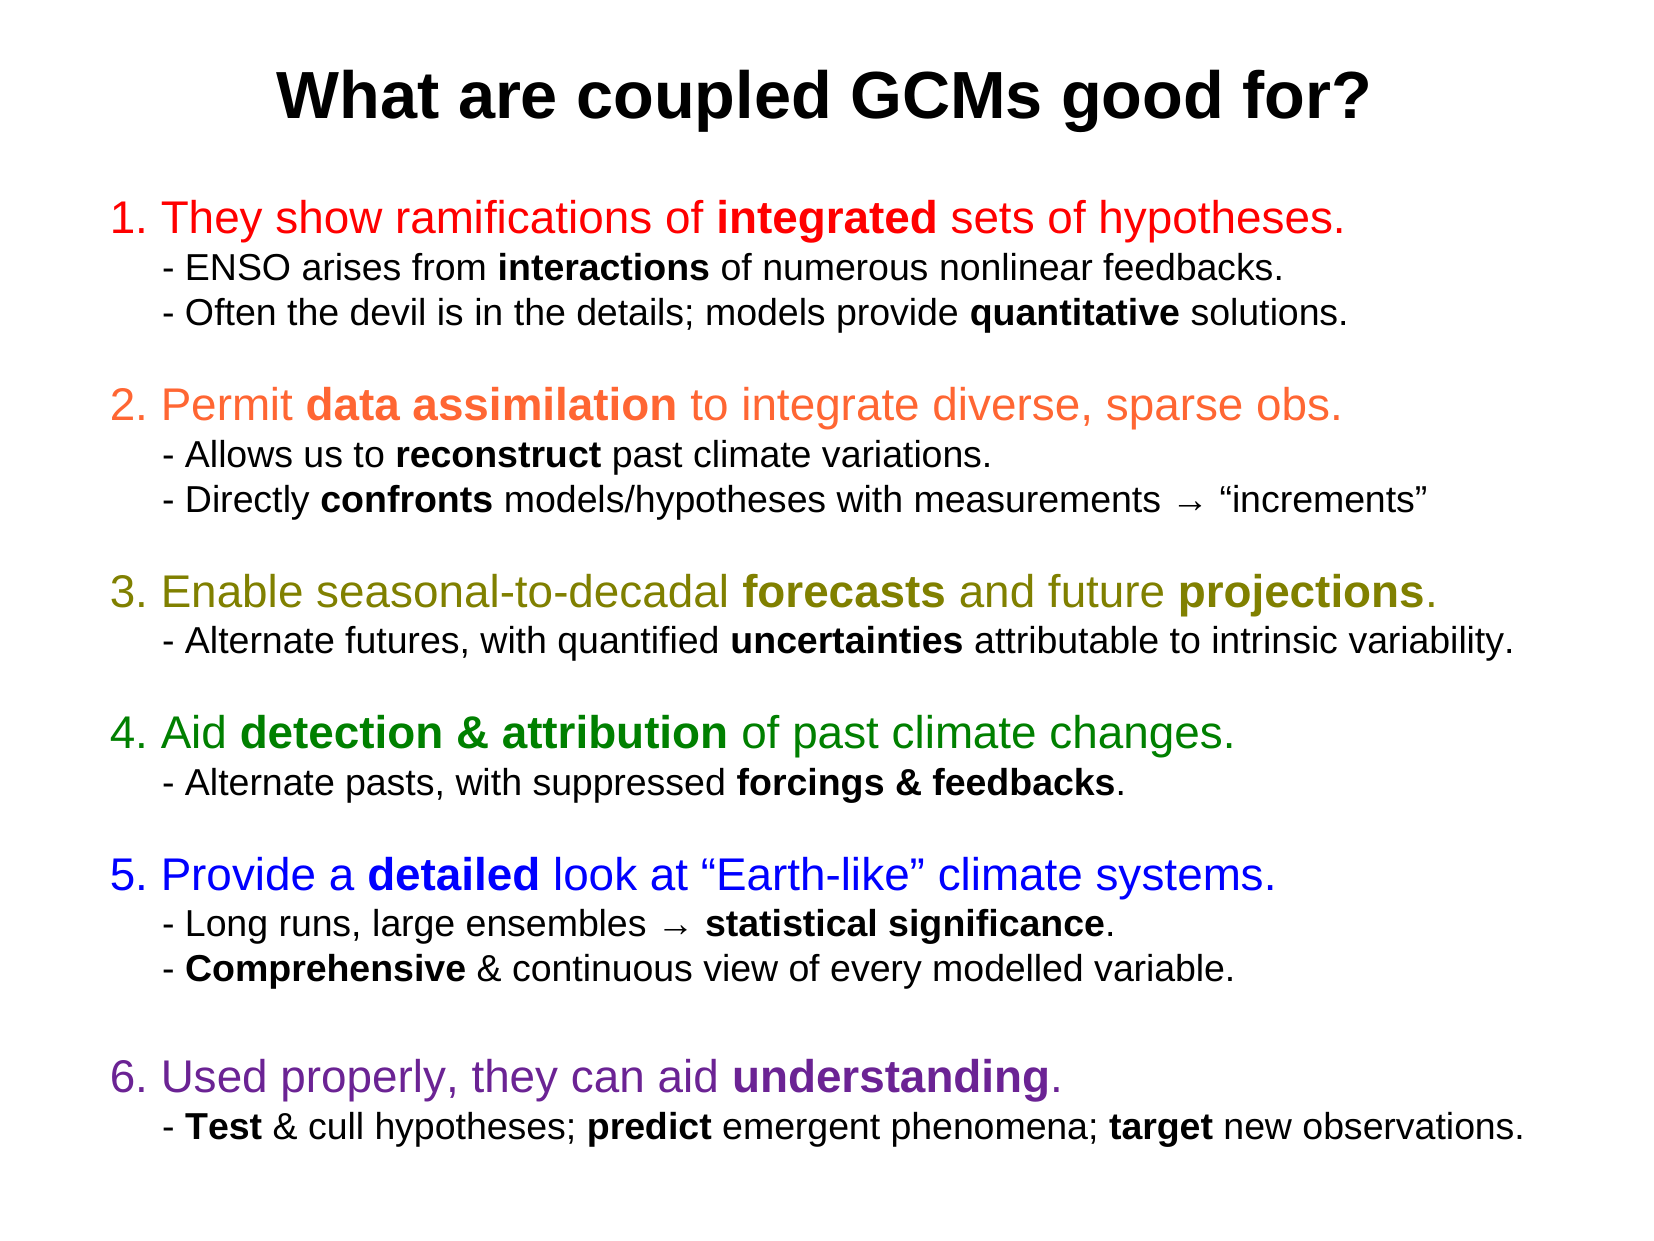

What are coupled GCMs good for?
1. They show ramifications of integrated sets of hypotheses.
 - ENSO arises from interactions of numerous nonlinear feedbacks.
 - Often the devil is in the details; models provide quantitative solutions.
2. Permit data assimilation to integrate diverse, sparse obs.
 - Allows us to reconstruct past climate variations.
 - Directly confronts models/hypotheses with measurements → “increments”
3. Enable seasonal-to-decadal forecasts and future projections.
 - Alternate futures, with quantified uncertainties attributable to intrinsic variability.
4. Aid detection & attribution of past climate changes.
 - Alternate pasts, with suppressed forcings & feedbacks.
5. Provide a detailed look at “Earth-like” climate systems.
 - Long runs, large ensembles → statistical significance.
 - Comprehensive & continuous view of every modelled variable.
6. Used properly, they can aid understanding.
 - Test & cull hypotheses; predict emergent phenomena; target new observations.